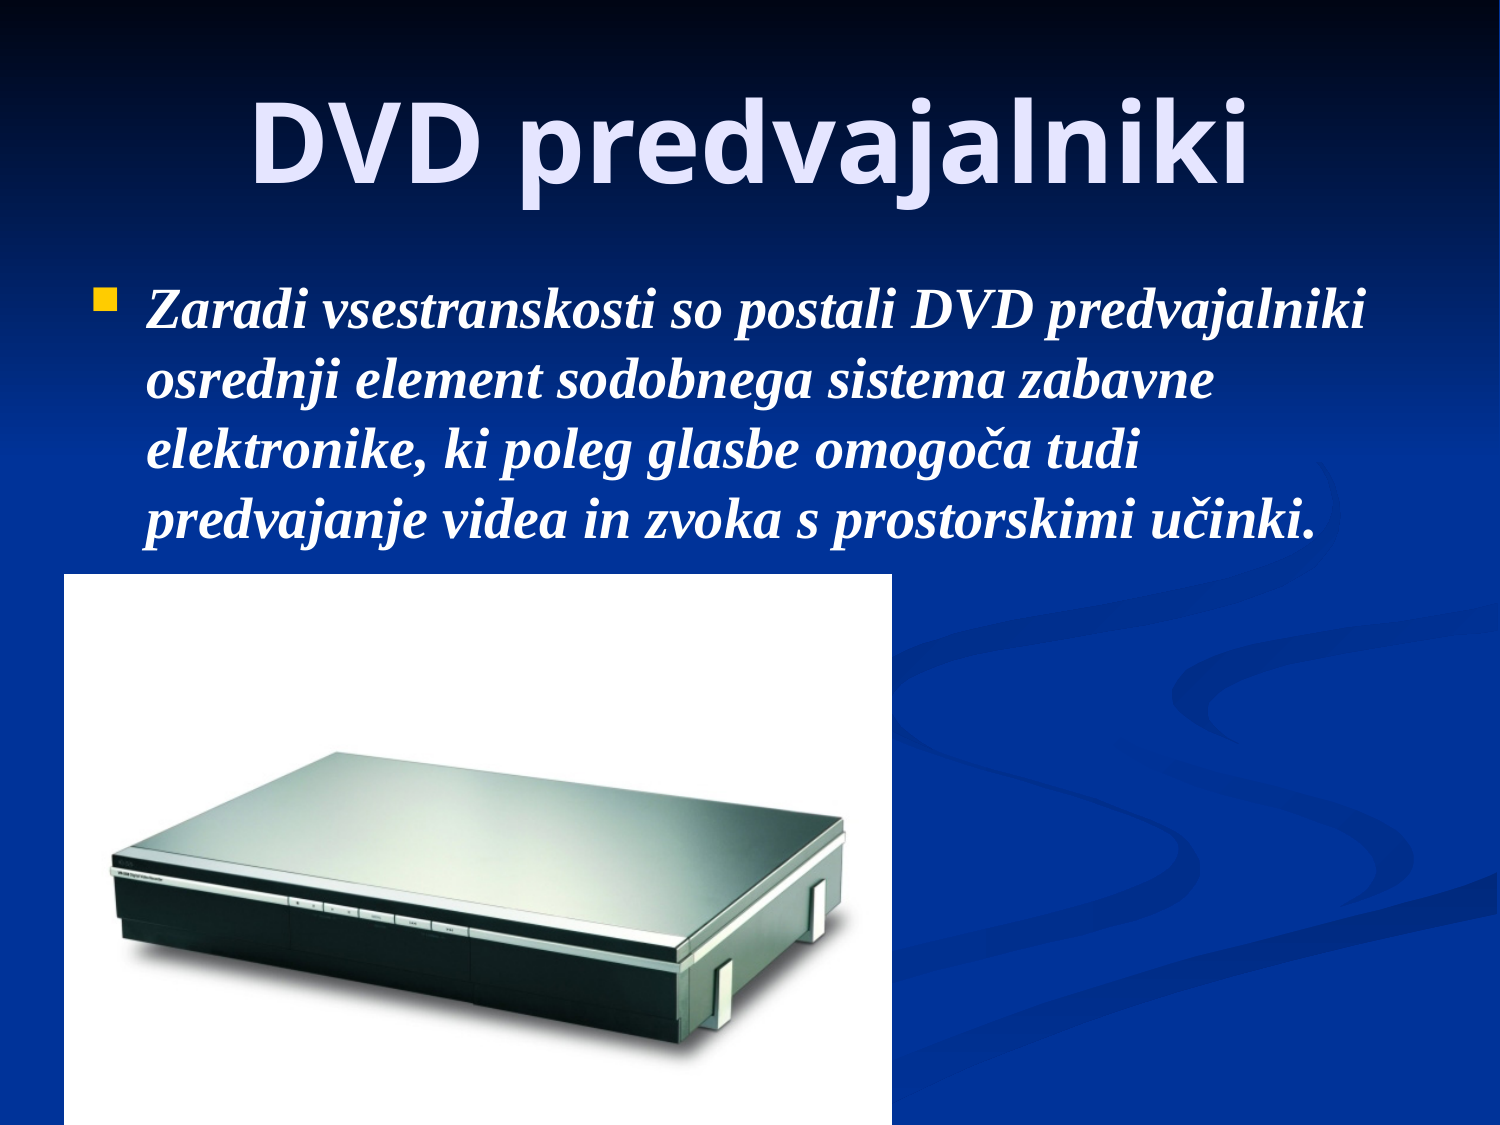

# DVD predvajalniki
Zaradi vsestranskosti so postali DVD predvajalniki osrednji element sodobnega sistema zabavne elektronike, ki poleg glasbe omogoča tudi predvajanje videa in zvoka s prostorskimi učinki.